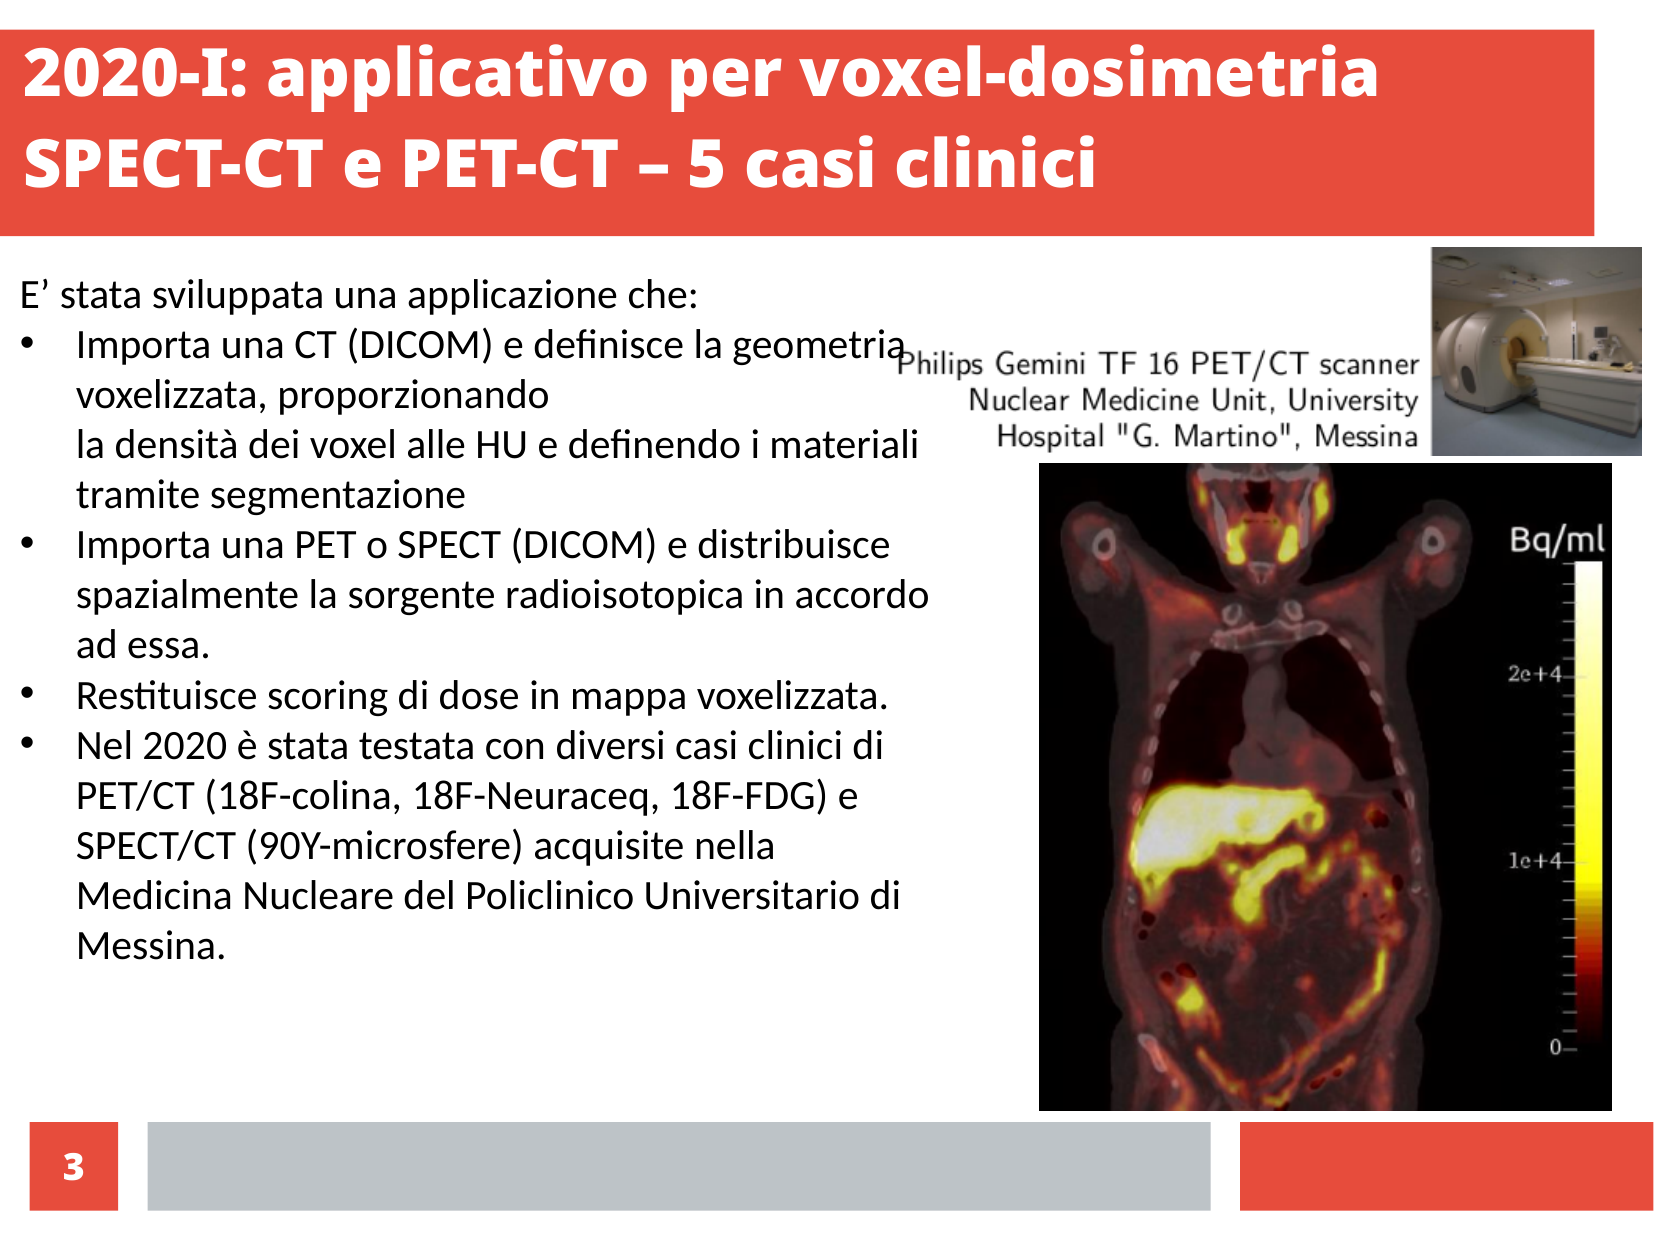

# 2020-I: applicativo per voxel-dosimetria SPECT-CT e PET-CT – 5 casi clinici
E’ stata sviluppata una applicazione che:
Importa una CT (DICOM) e definisce la geometria voxelizzata, proporzionando
la densità dei voxel alle HU e definendo i materiali tramite segmentazione
Importa una PET o SPECT (DICOM) e distribuisce spazialmente la sorgente radioisotopica in accordo ad essa.
Restituisce scoring di dose in mappa voxelizzata.
Nel 2020 è stata testata con diversi casi clinici di PET/CT (18F-colina, 18F-Neuraceq, 18F-FDG) e SPECT/CT (90Y-microsfere) acquisite nella Medicina Nucleare del Policlinico Universitario di Messina.
3